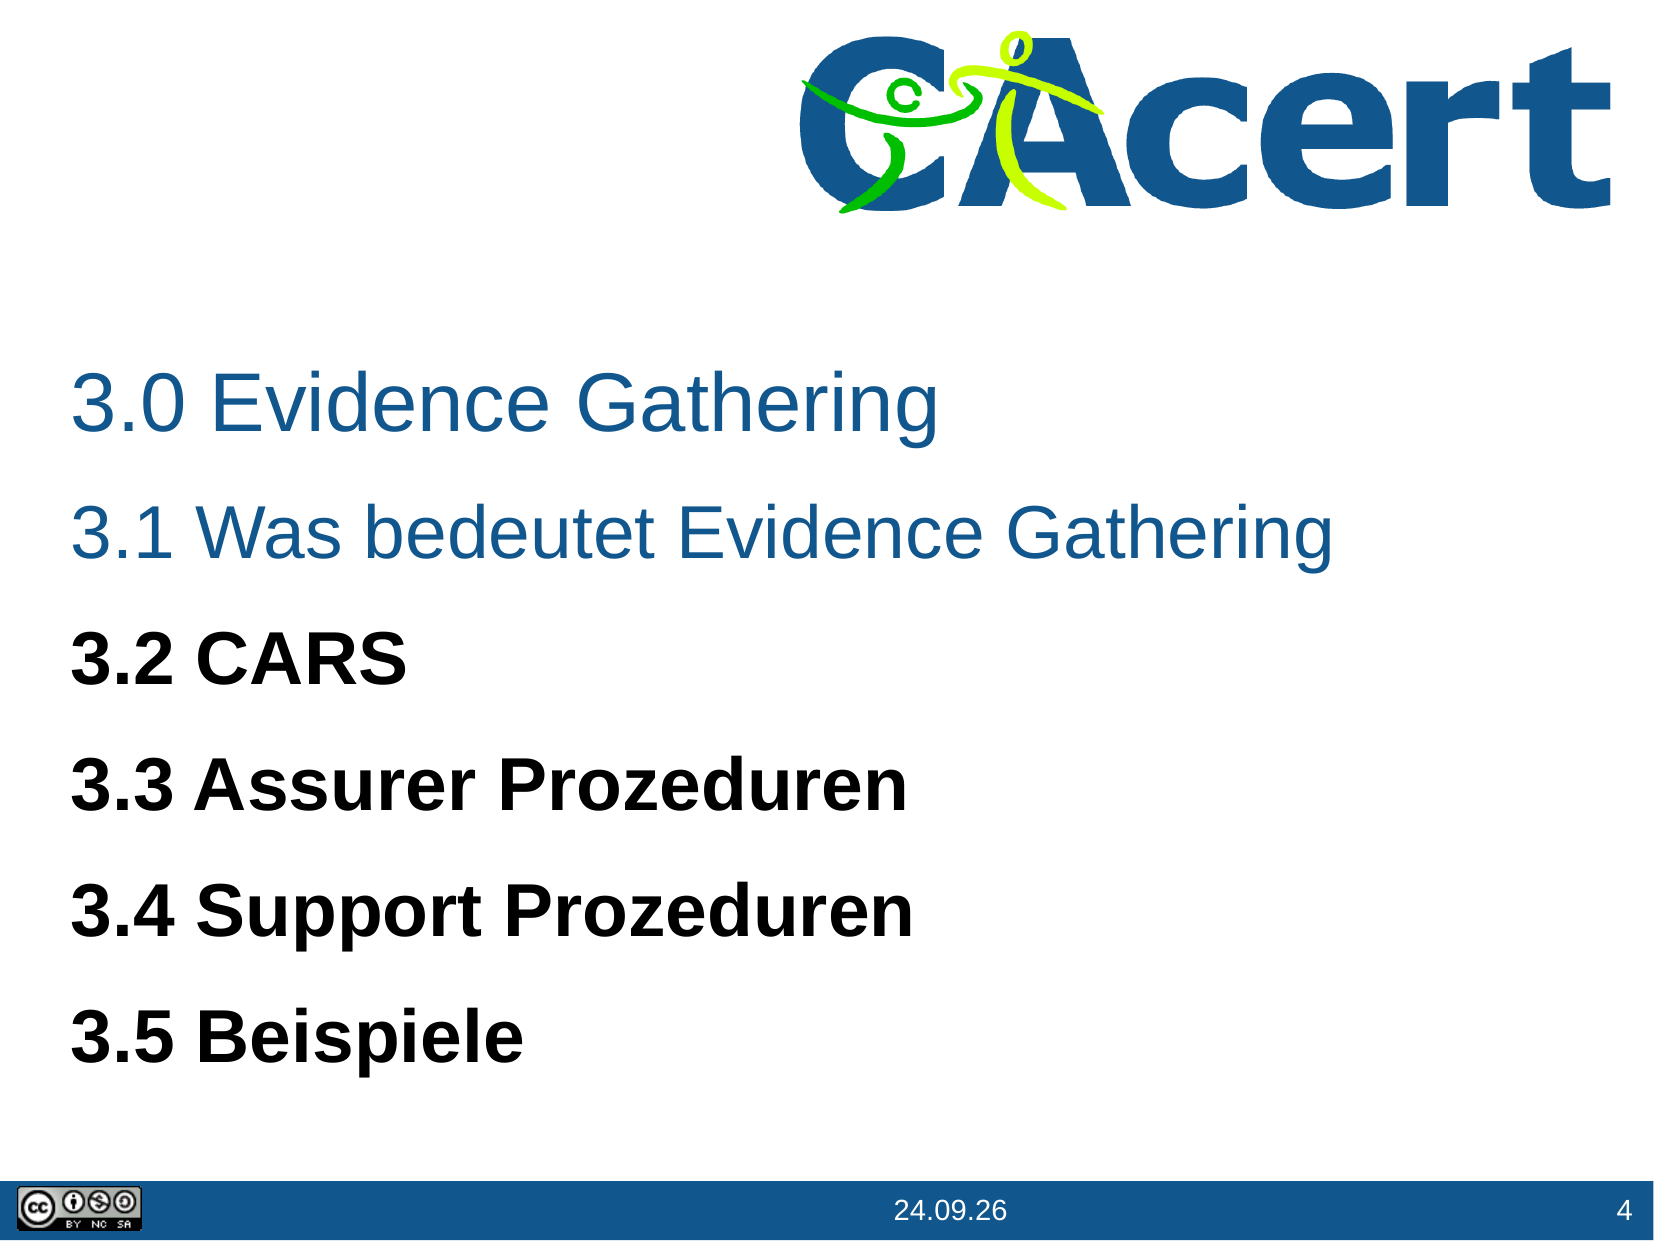

# 3.0 Evidence Gathering 3.1 Was bedeutet Evidence Gathering 3.2 CARS 3.3 Assurer Prozeduren 3.4 Support Prozeduren 3.5 Beispiele